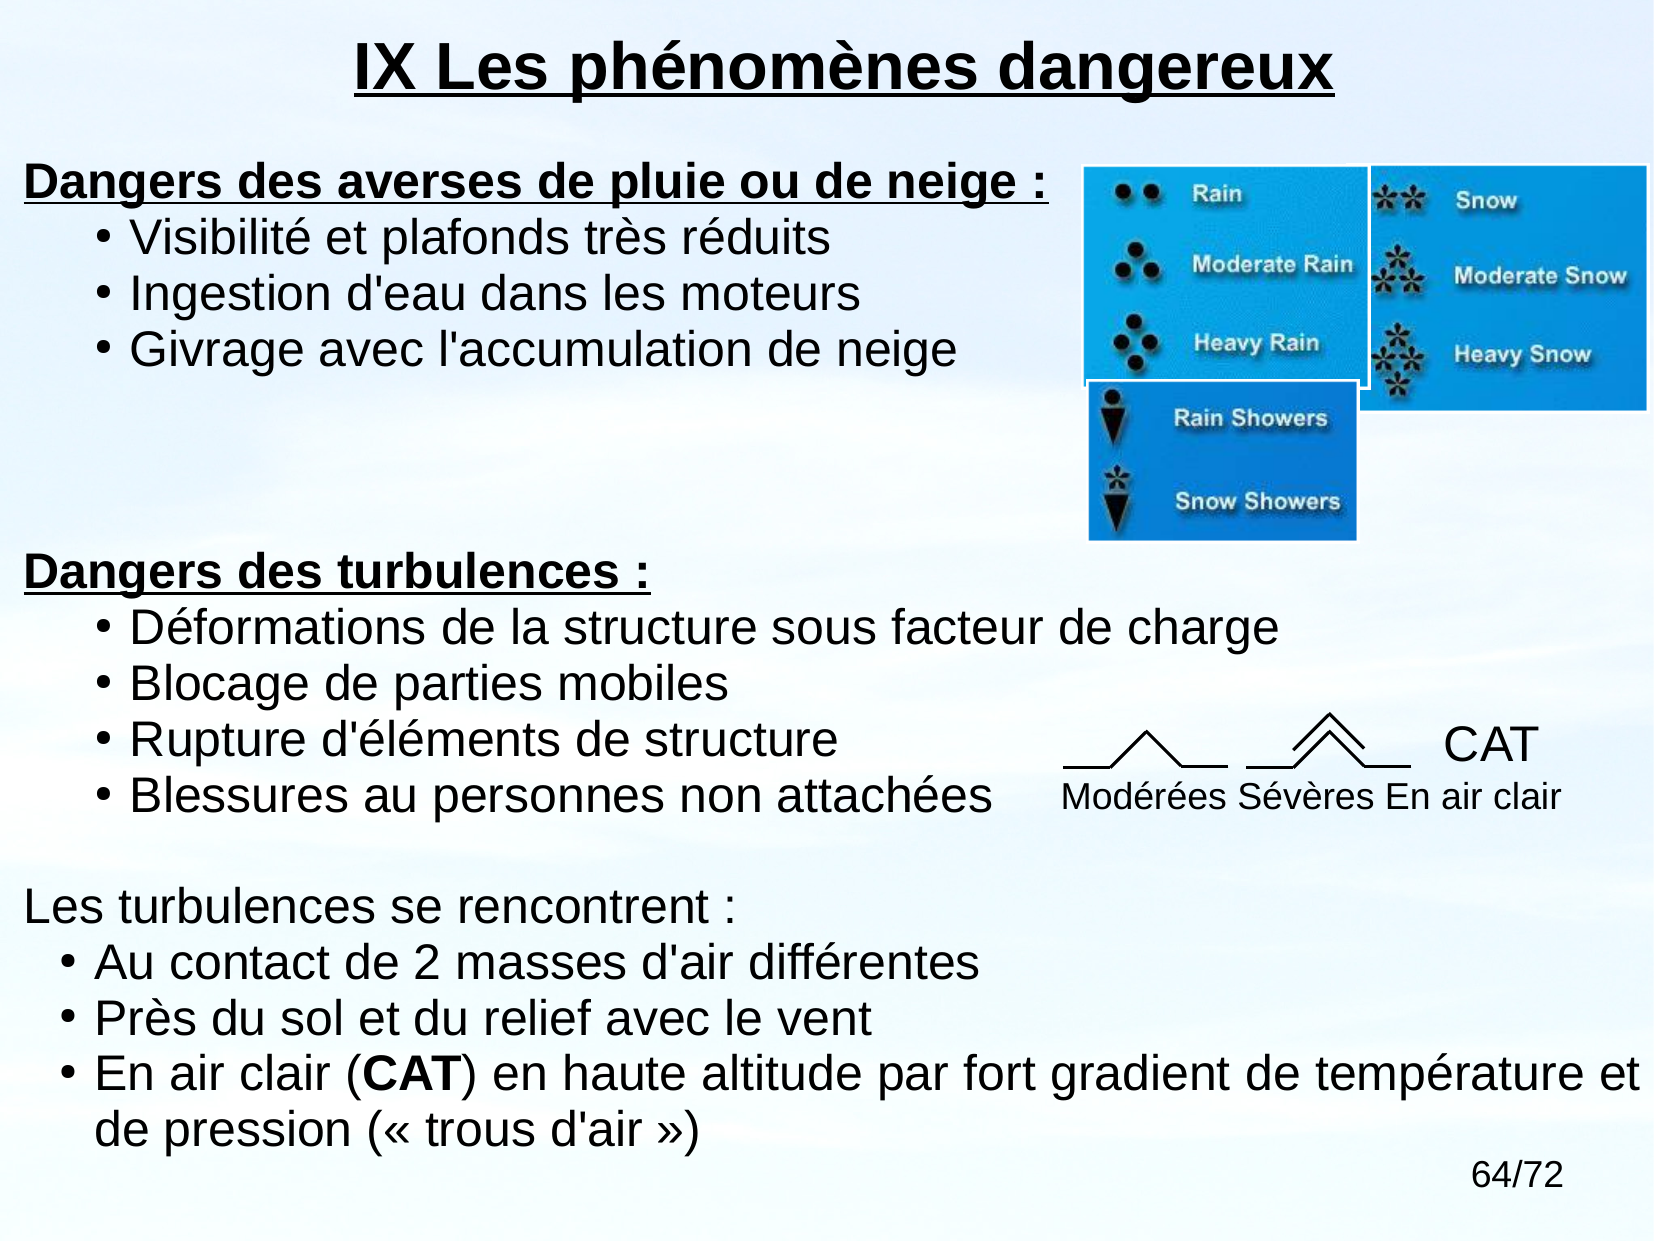

# IX Les phénomènes dangereux
Dangers des averses de pluie ou de neige :
Visibilité et plafonds très réduits
Ingestion d'eau dans les moteurs
Givrage avec l'accumulation de neige
Dangers des turbulences :
Déformations de la structure sous facteur de charge
Blocage de parties mobiles
Rupture d'éléments de structure
Blessures au personnes non attachées
Les turbulences se rencontrent :
Au contact de 2 masses d'air différentes
Près du sol et du relief avec le vent
En air clair (CAT) en haute altitude par fort gradient de température et de pression (« trous d'air »)
CAT
Modérées Sévères En air clair